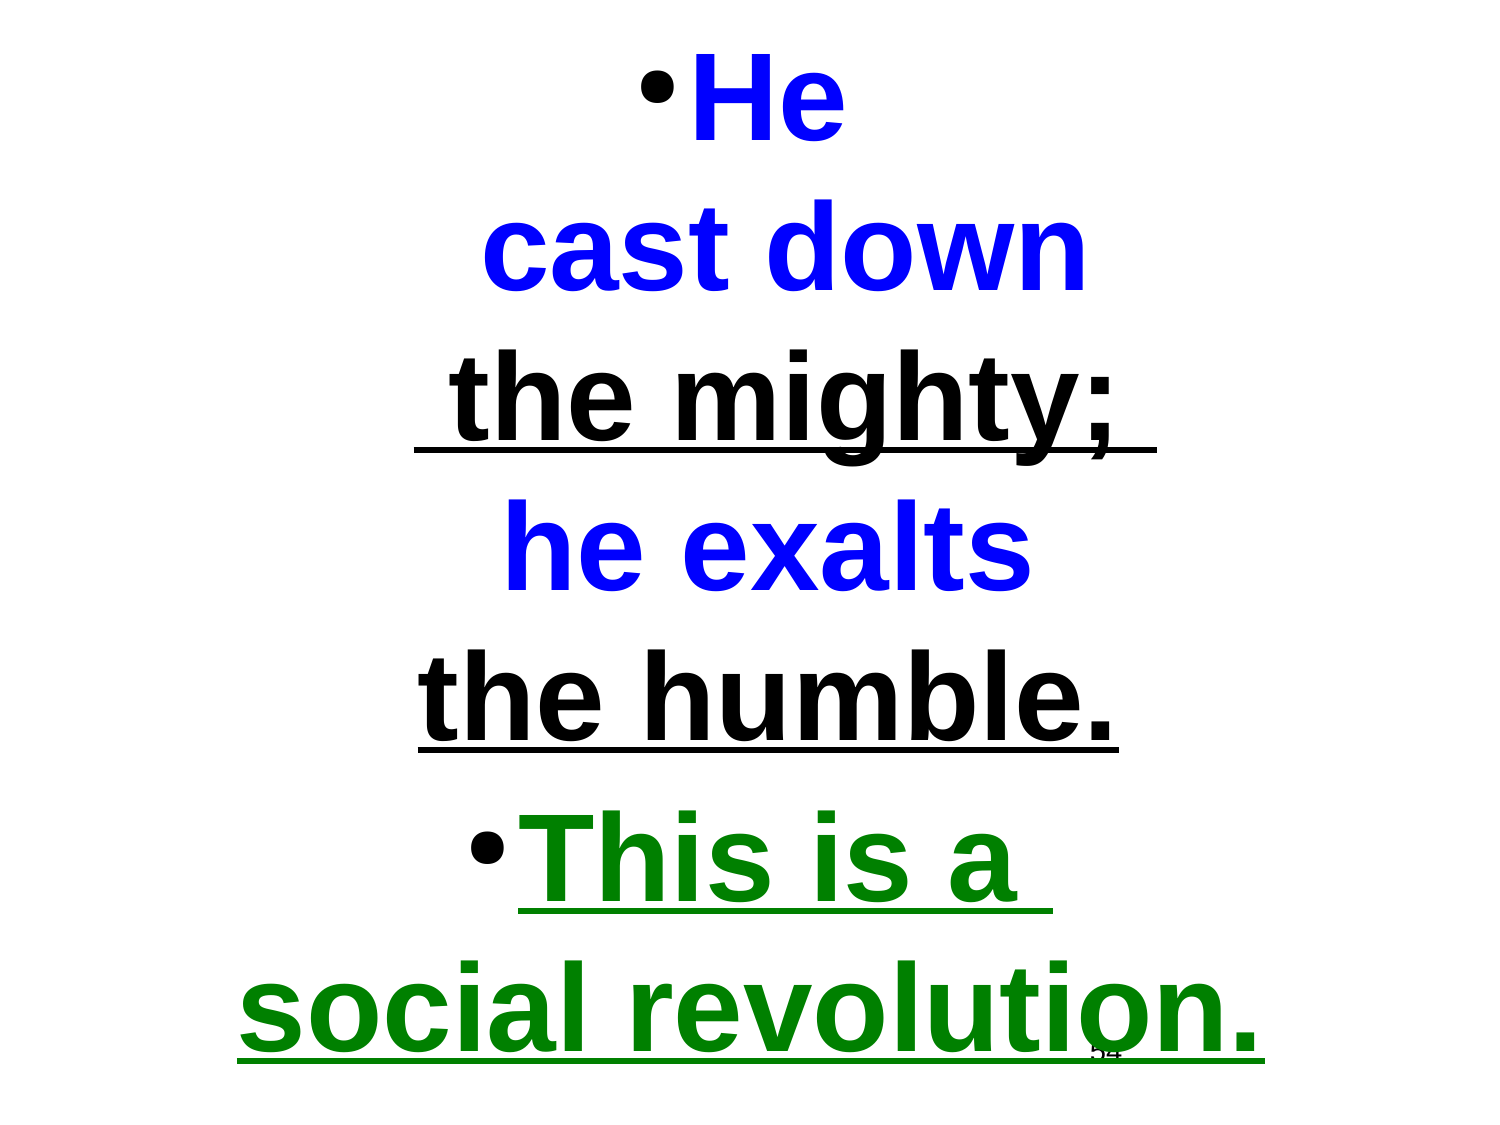

# He cast down the mighty; he exalts the humble.
This is a
social revolution.
54